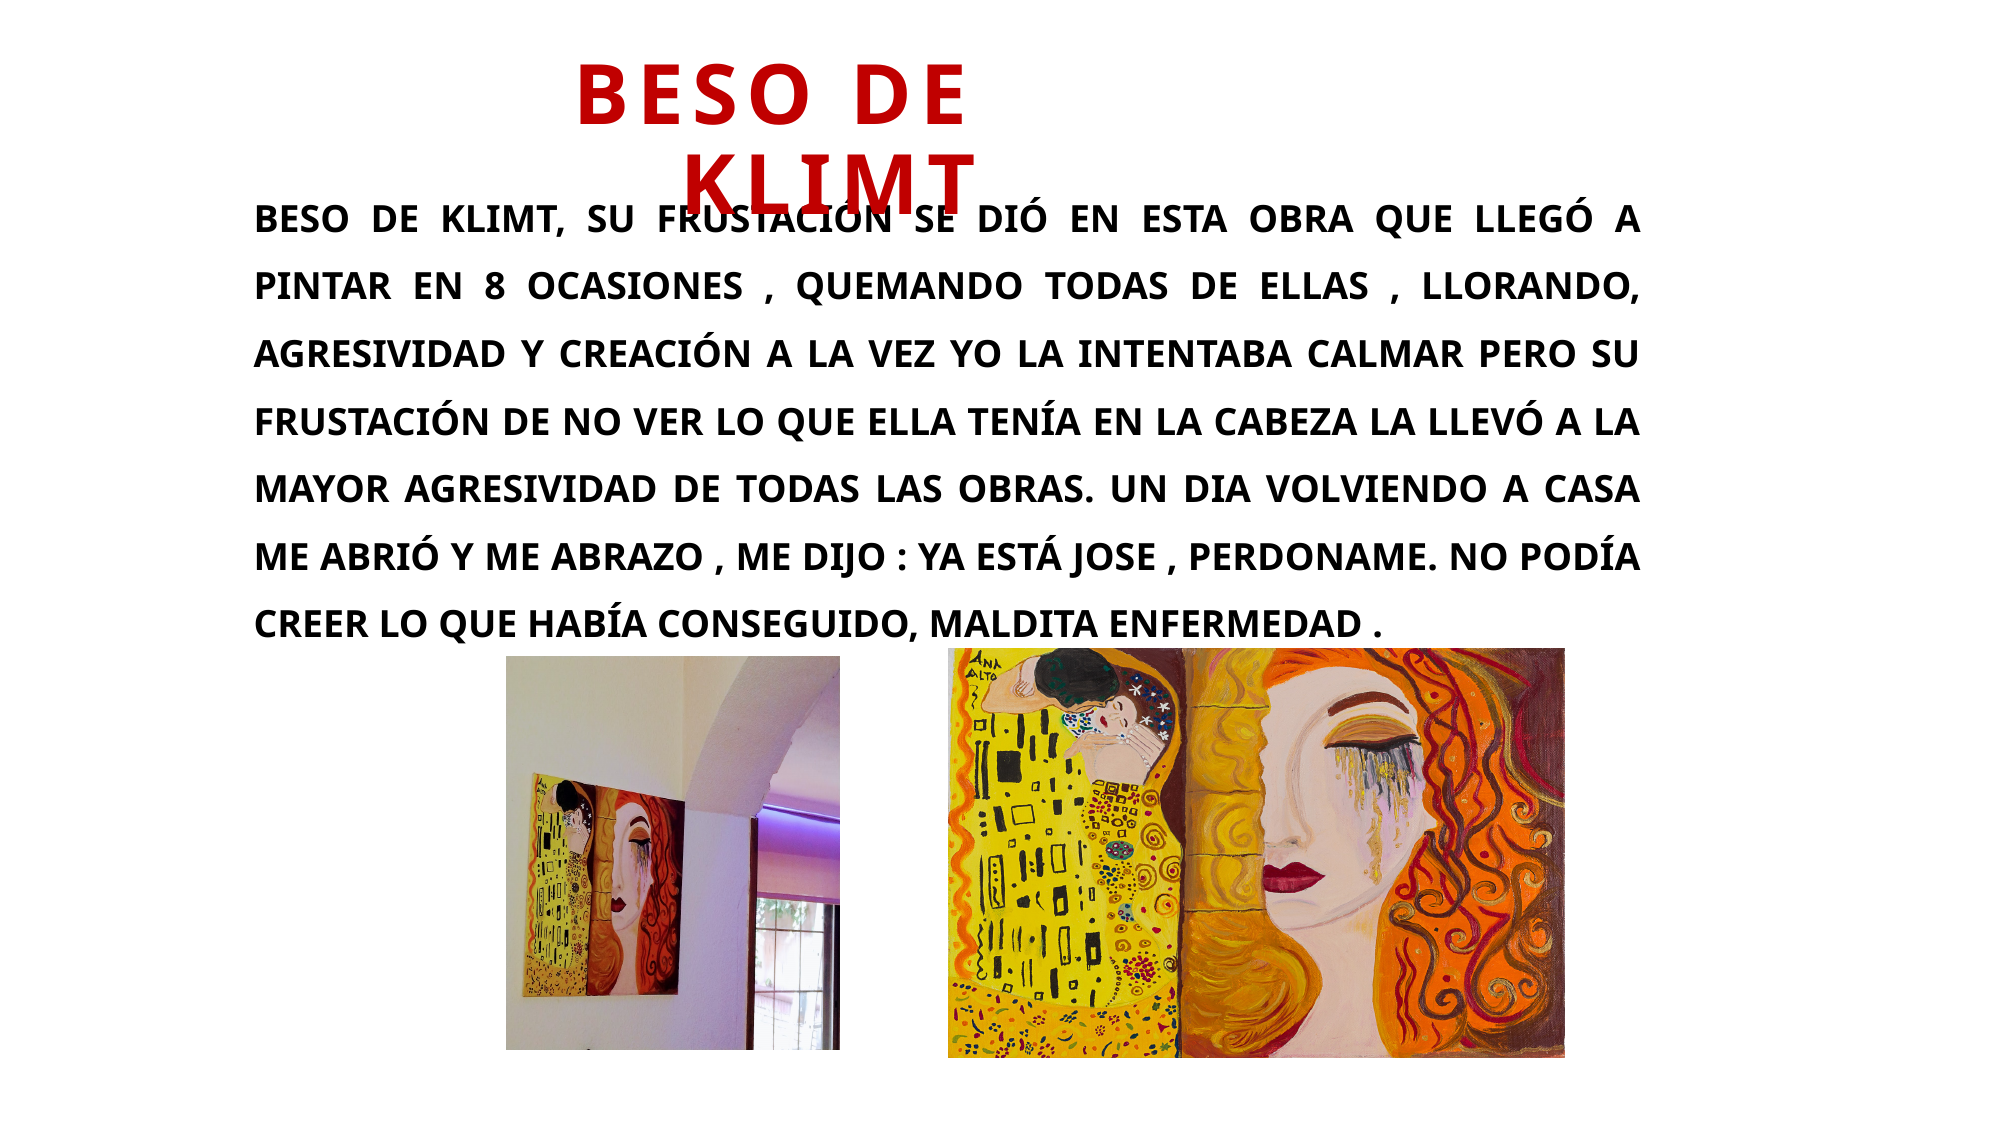

BESO DE KLIMT
# BESO DE KLIMT, SU FRUSTACIÓN SE DIÓ EN ESTA OBRA QUE LLEGÓ A PINTAR EN 8 OCASIONES , QUEMANDO TODAS DE ELLAS , LLORANDO, AGRESIVIDAD Y CREACIÓN A LA VEZ YO LA INTENTABA CALMAR PERO SU FRUSTACIÓN DE NO VER LO QUE ELLA TENÍA EN LA CABEZA LA LLEVÓ A LA MAYOR AGRESIVIDAD DE TODAS LAS OBRAS. UN DIA VOLVIENDO A CASA ME ABRIÓ Y ME ABRAZO , ME DIJO : YA ESTÁ JOSE , PERDONAME. NO PODÍA CREER LO QUE HABÍA CONSEGUIDO, MALDITA ENFERMEDAD .